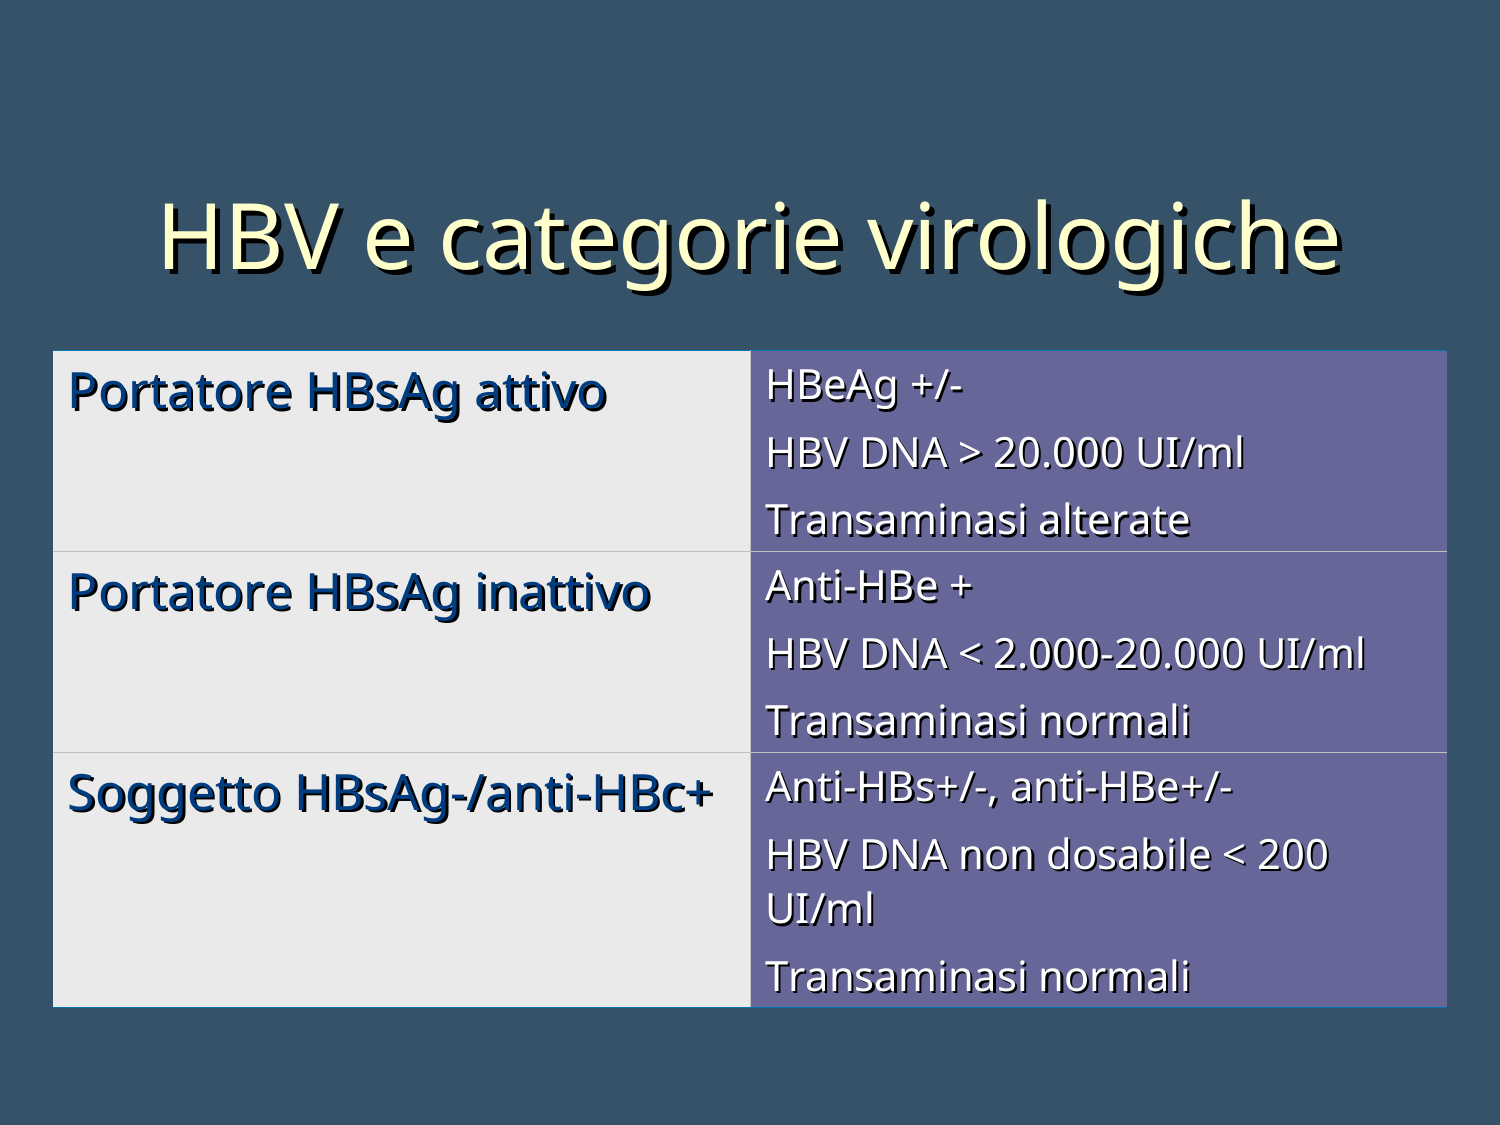

HBV e categorie virologiche
| Portatore HBsAg attivo | HBeAg +/- HBV DNA > 20.000 UI/ml Transaminasi alterate |
| --- | --- |
| Portatore HBsAg inattivo | Anti-HBe + HBV DNA < 2.000-20.000 UI/ml Transaminasi normali |
| Soggetto HBsAg-/anti-HBc+ | Anti-HBs+/-, anti-HBe+/- HBV DNA non dosabile < 200 UI/ml Transaminasi normali |